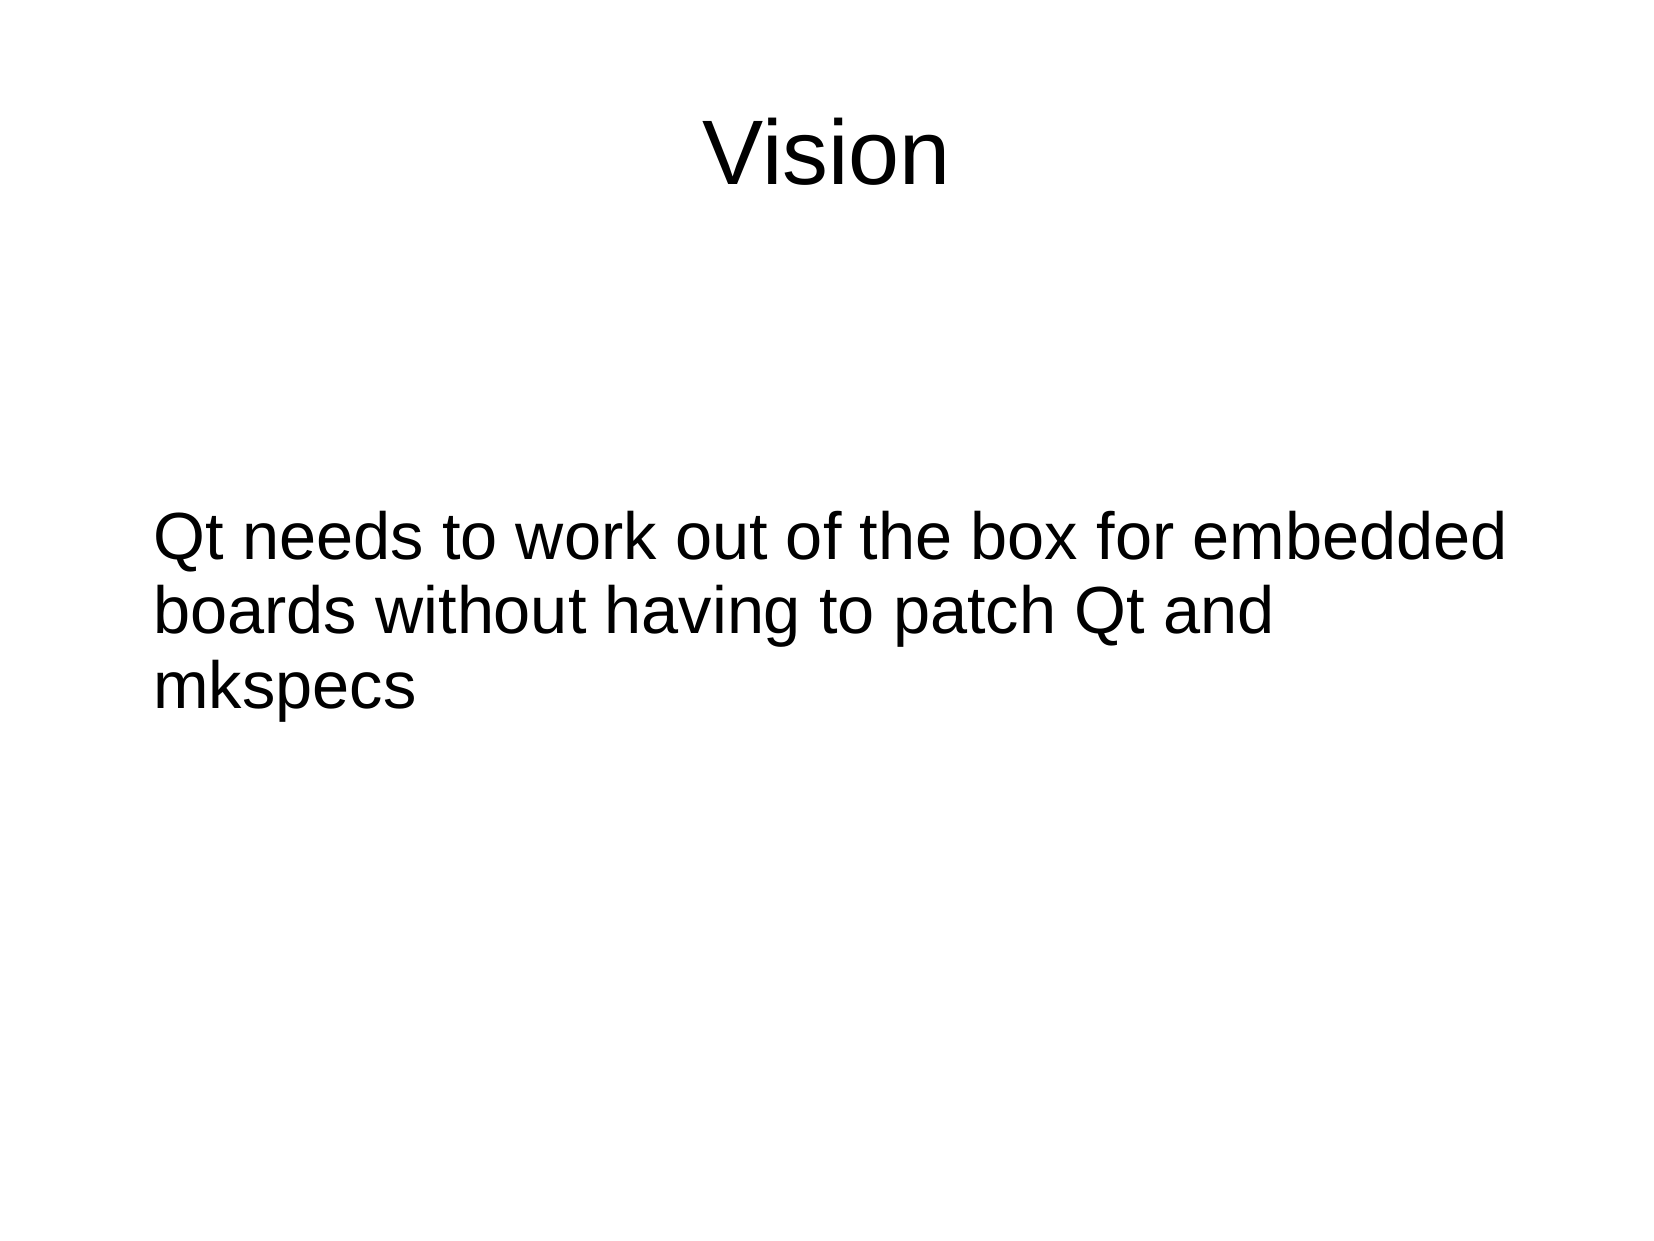

# Vision
Qt needs to work out of the box for embedded boards without having to patch Qt and mkspecs